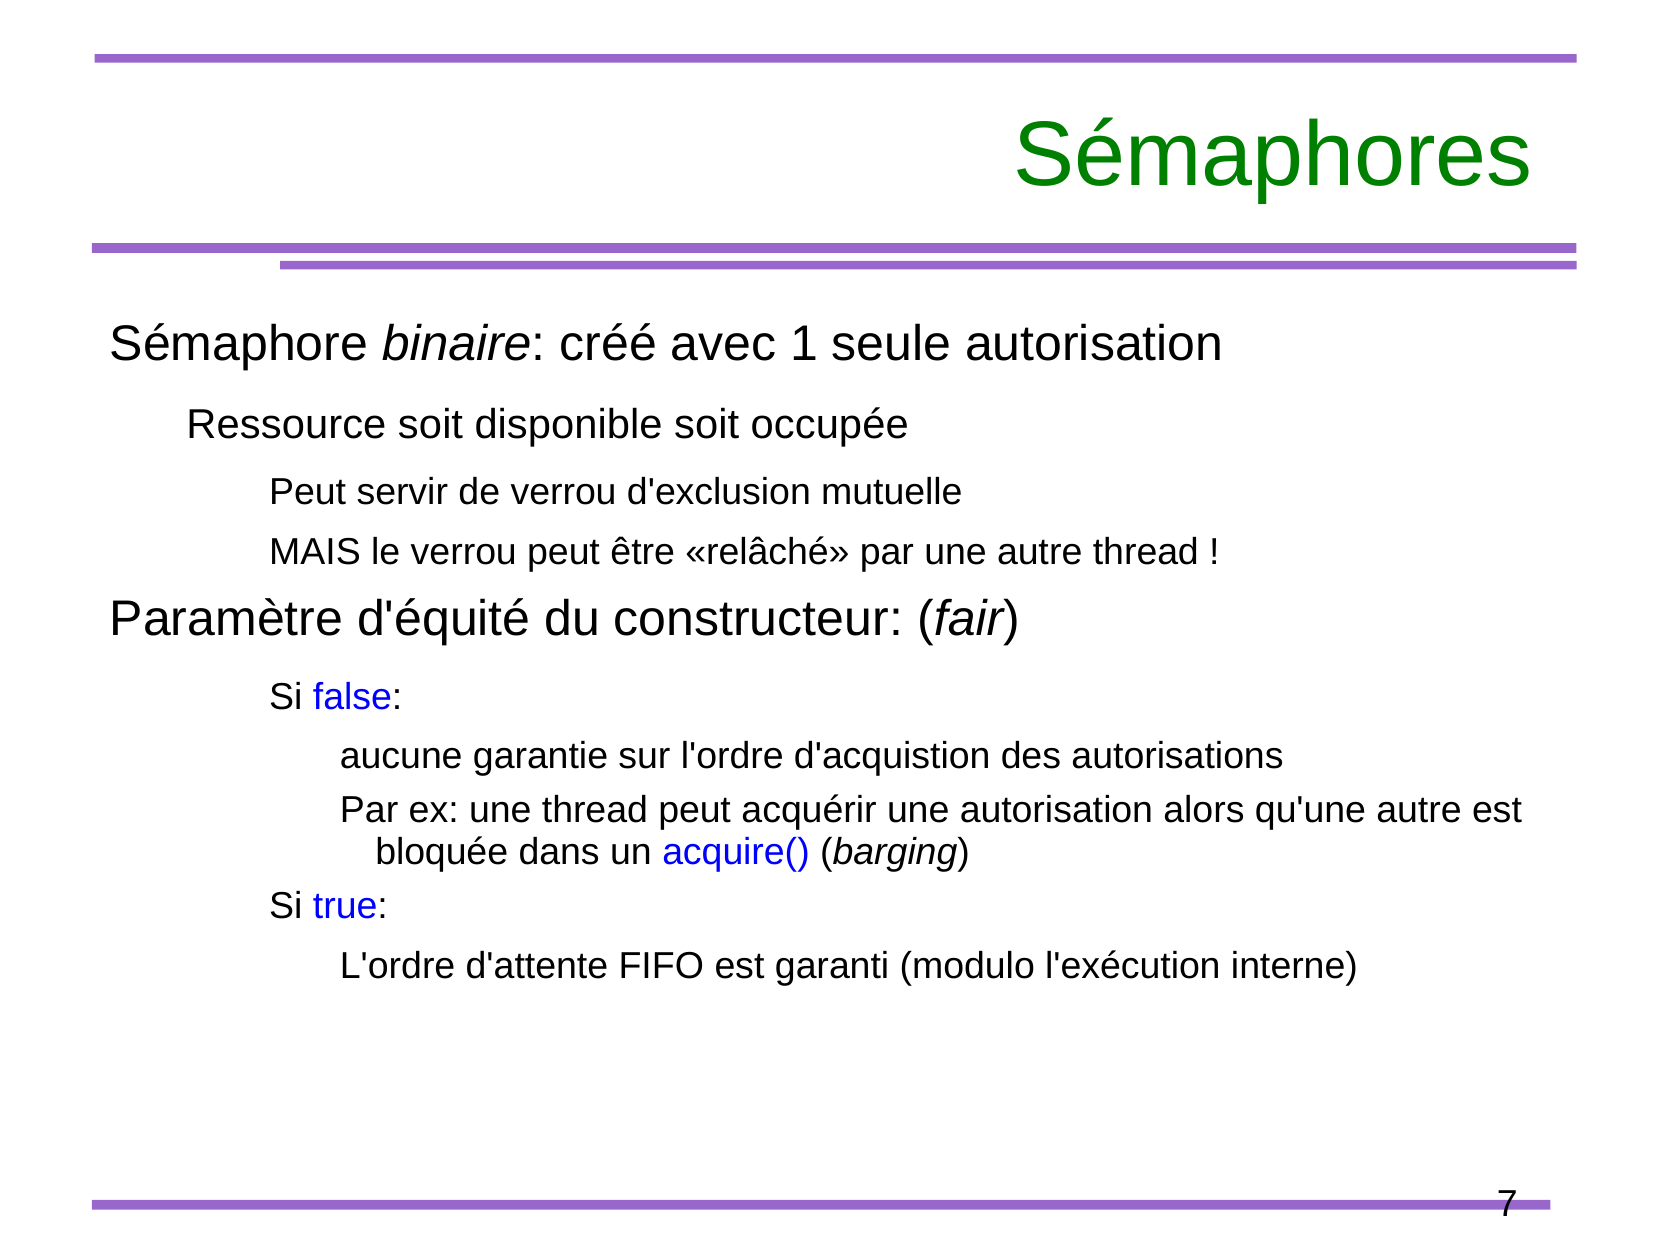

# Sémaphores
Sémaphore binaire: créé avec 1 seule autorisation
Ressource soit disponible soit occupée
Peut servir de verrou d'exclusion mutuelle
MAIS le verrou peut être «relâché» par une autre thread !
Paramètre d'équité du constructeur: (fair)
Si false:
aucune garantie sur l'ordre d'acquistion des autorisations
Par ex: une thread peut acquérir une autorisation alors qu'une autre est bloquée dans un acquire() (barging)
Si true:
L'ordre d'attente FIFO est garanti (modulo l'exécution interne)